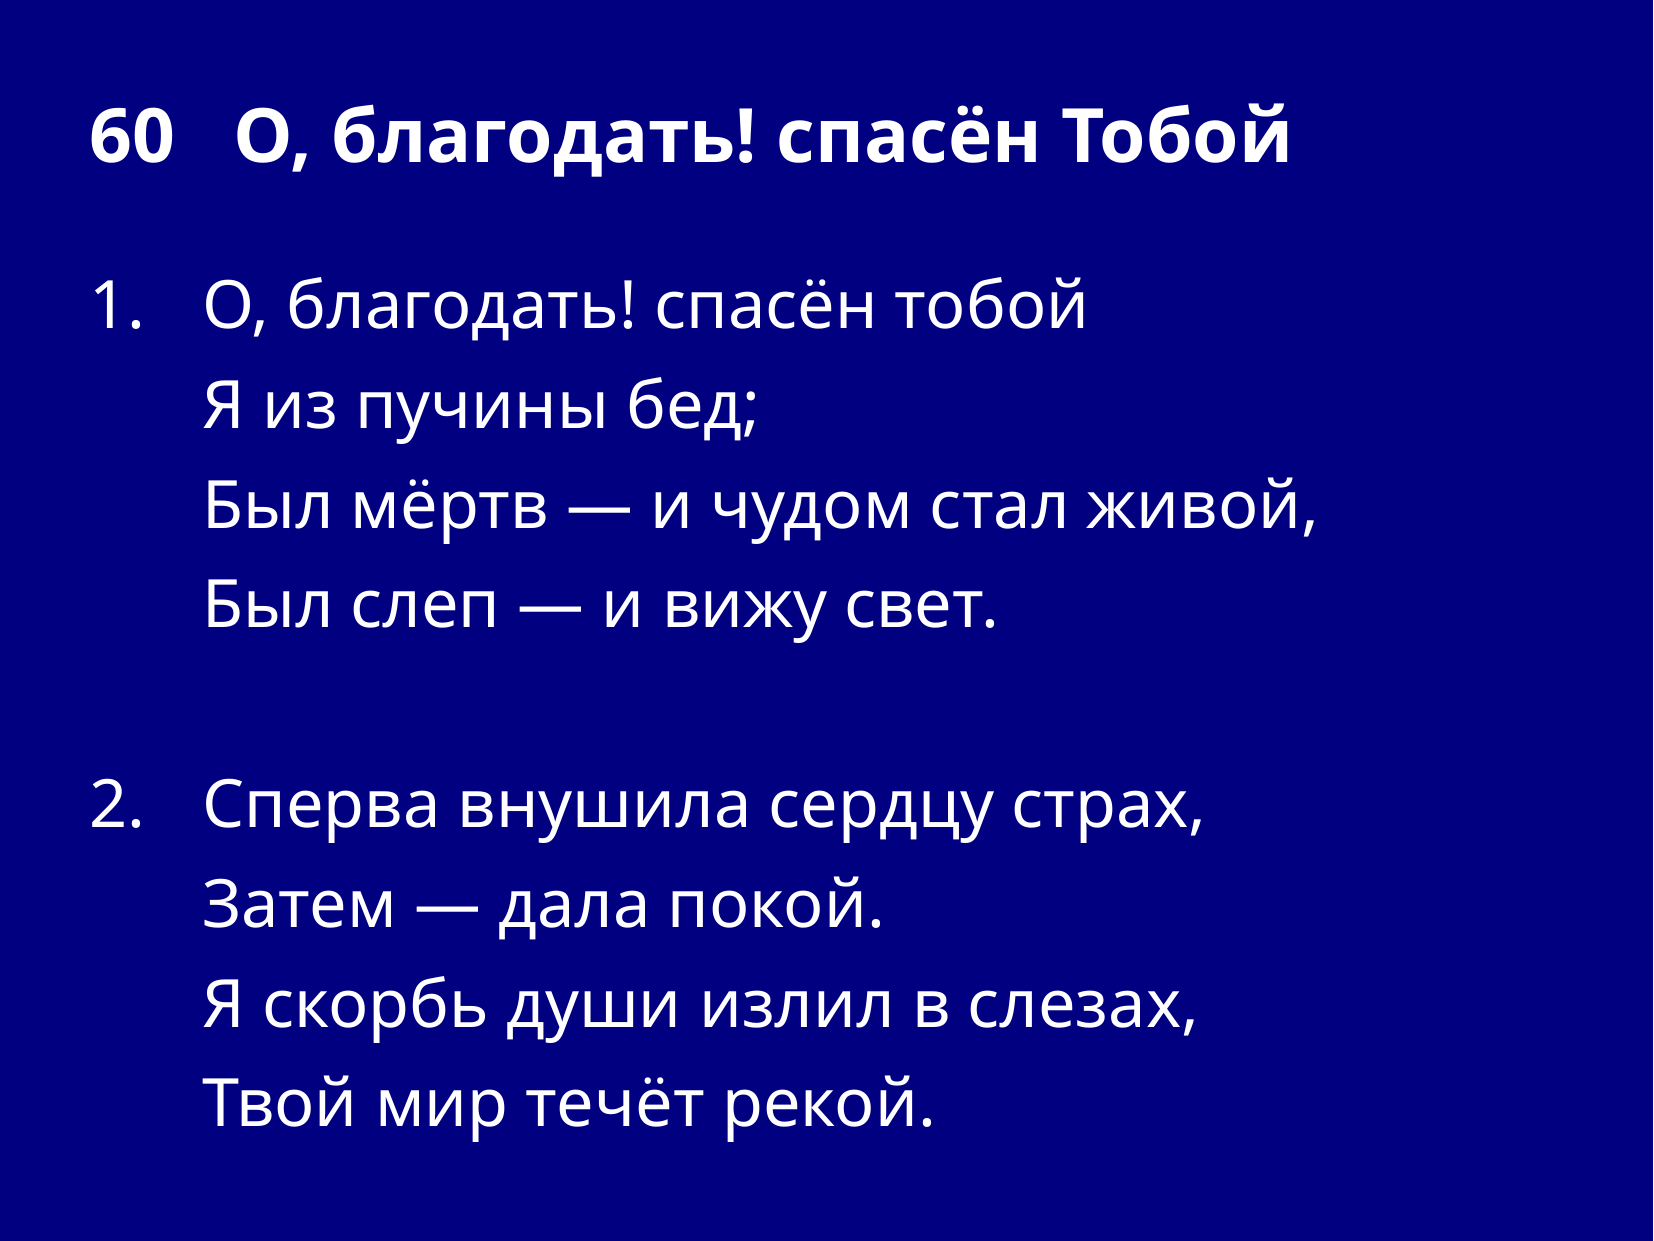

60 О, благодать! спасён Тобой
1.	О, благодать! спасён тобой
	Я из пучины бед;
	Был мёртв — и чудом стал живой,
	Был слеп — и вижу свет.
2.	Сперва внушила сердцу страх,
	Затем — дала покой.
	Я скорбь души излил в слезах,
	Твой мир течёт рекой.